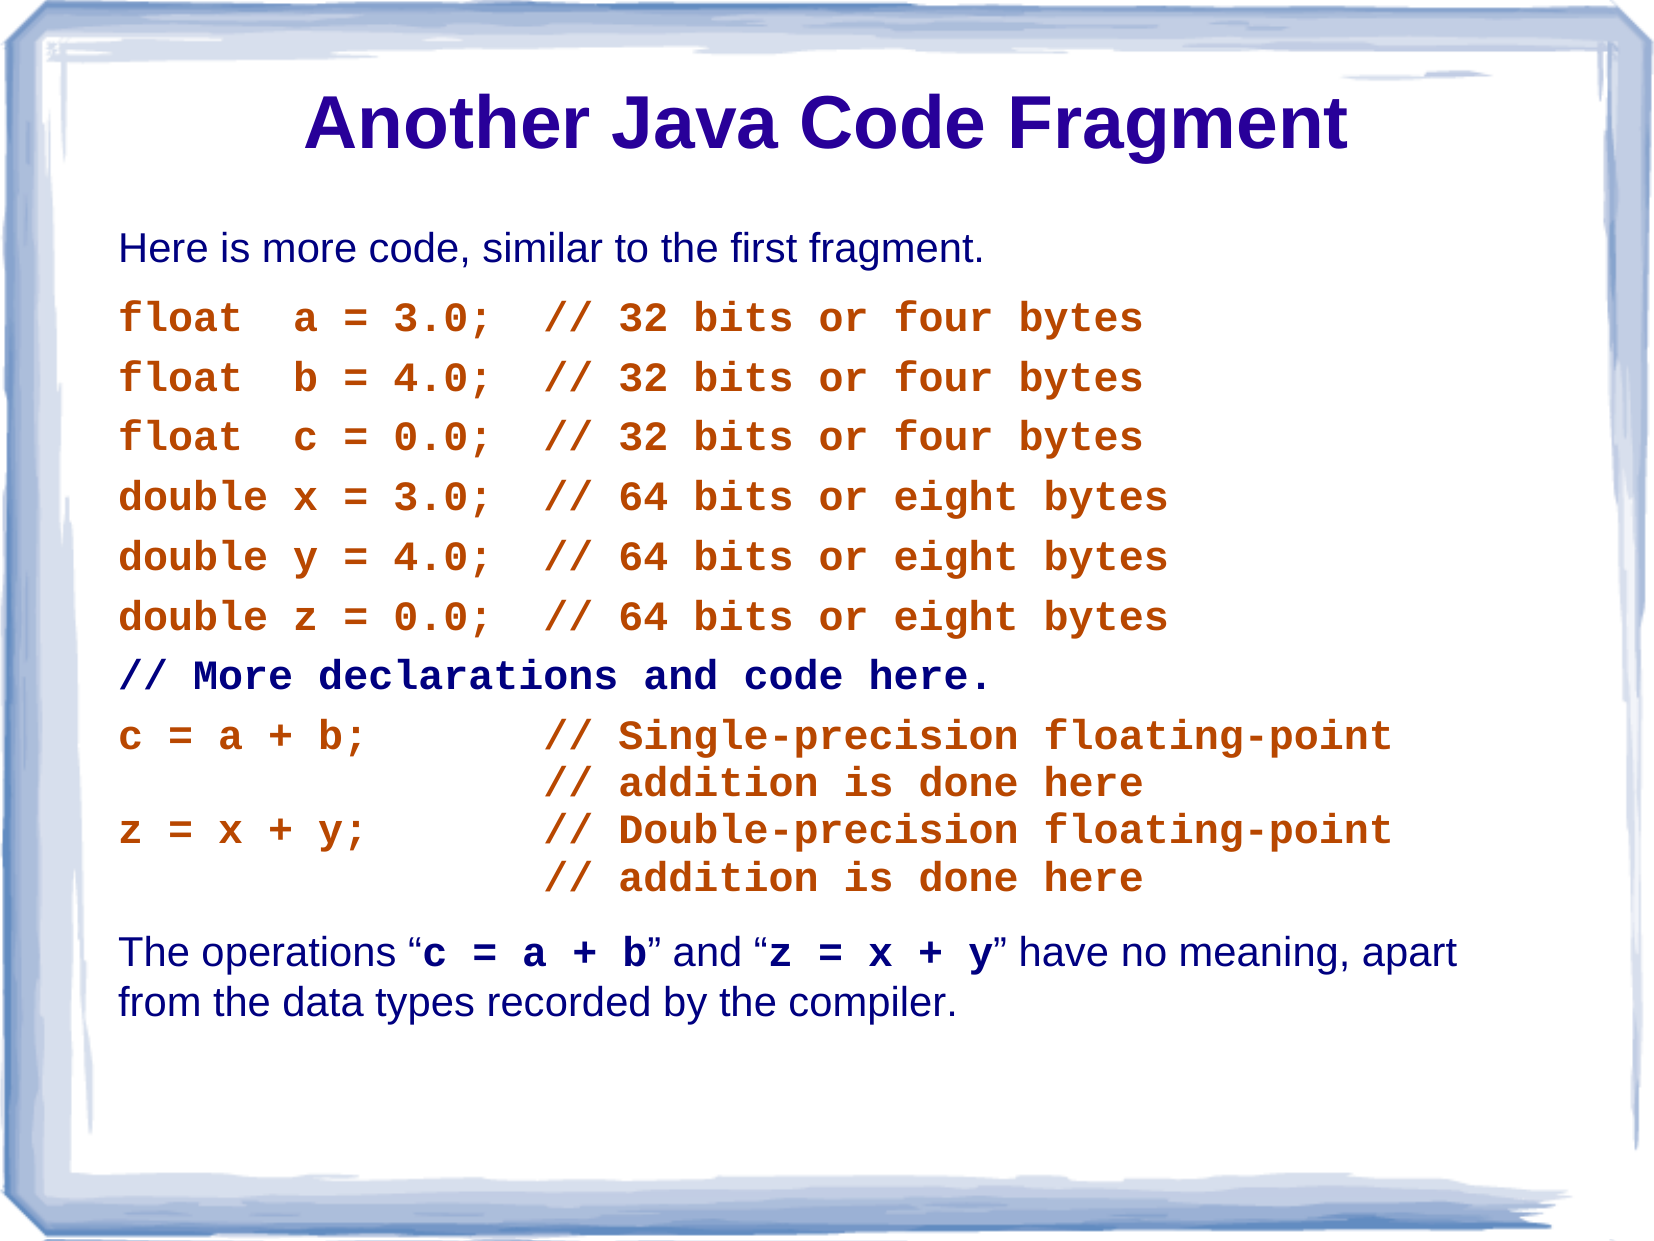

# Another Java Code Fragment
Here is more code, similar to the first fragment.
float a = 3.0; // 32 bits or four bytes
float b = 4.0; // 32 bits or four bytes
float c = 0.0; // 32 bits or four bytes
double x = 3.0; // 64 bits or eight bytes
double y = 4.0; // 64 bits or eight bytes
double z = 0.0; // 64 bits or eight bytes
// More declarations and code here.
c = a + b; // Single-precision floating-point
 // addition is done here
z = x + y; // Double-precision floating-point
 // addition is done here
The operations “c = a + b” and “z = x + y” have no meaning, apart
from the data types recorded by the compiler.